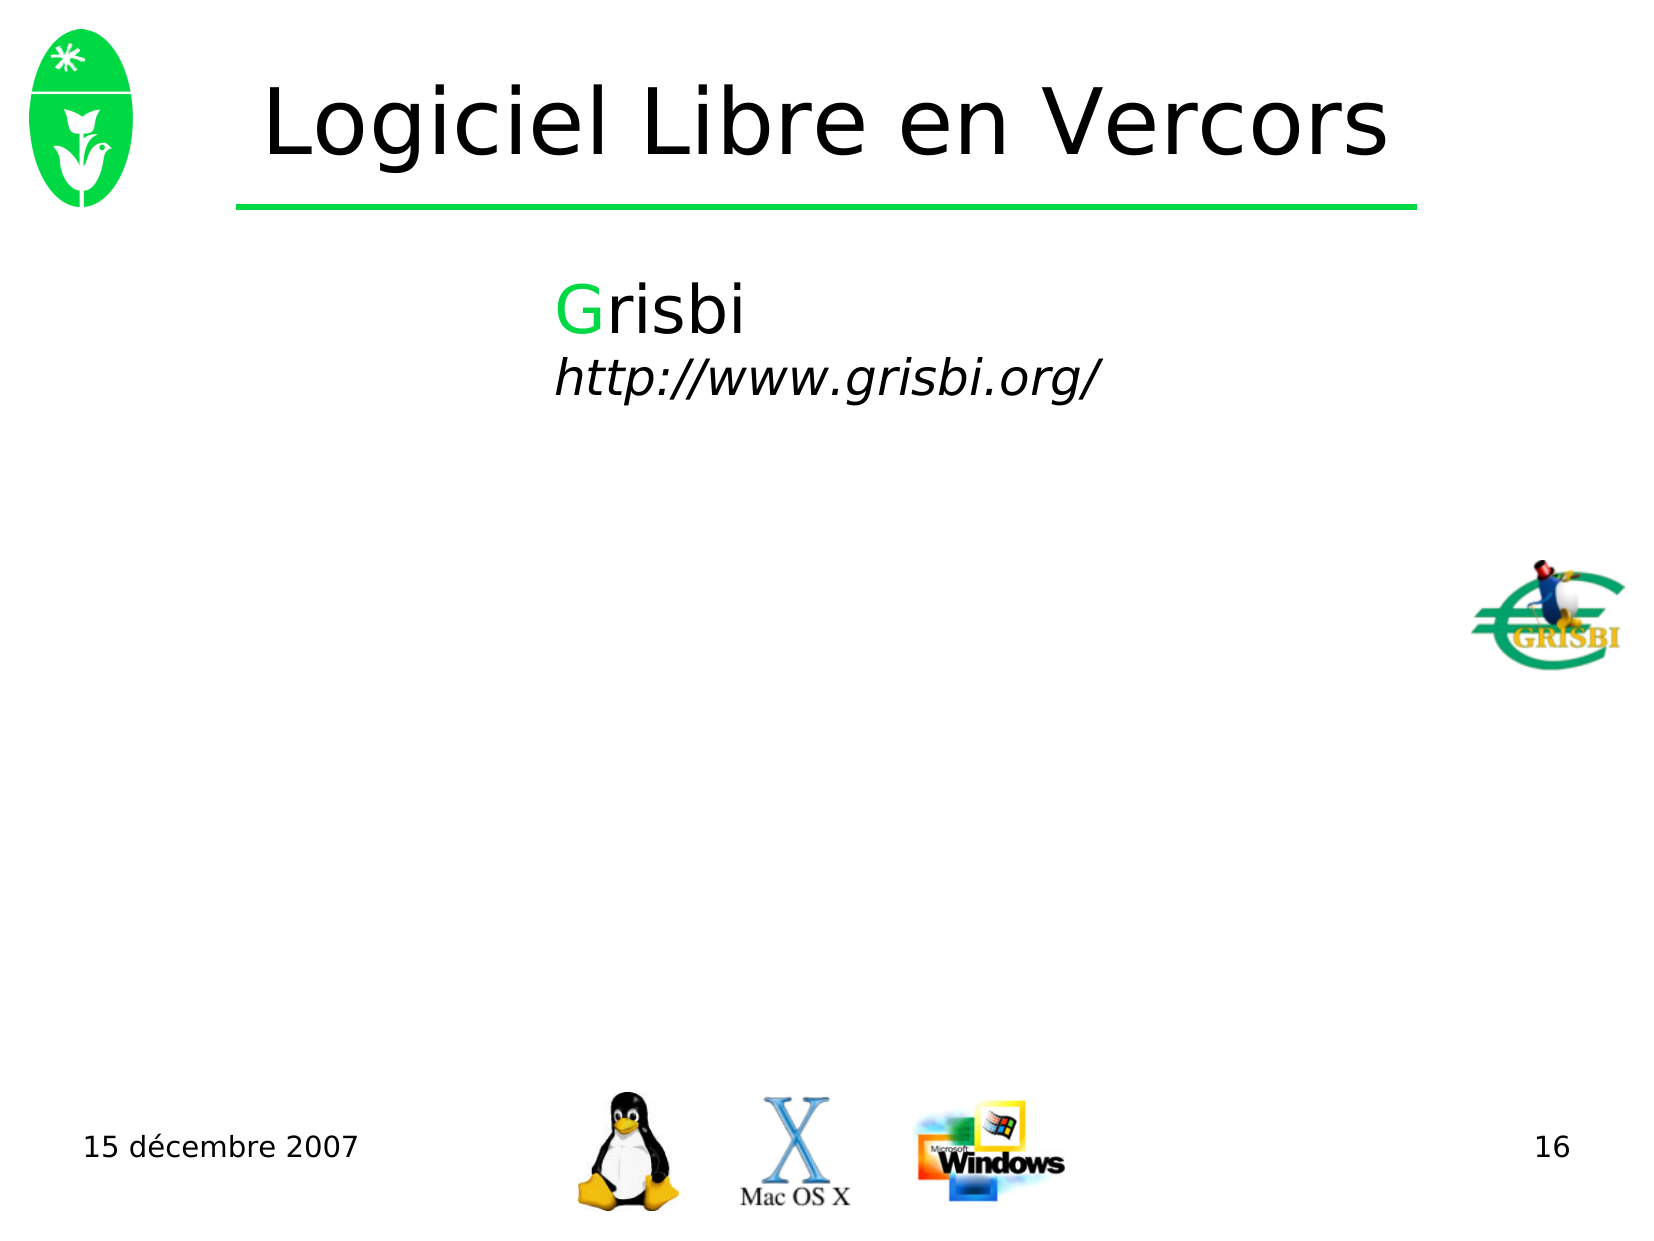

# Logiciel Libre en Vercors
Grisbi
http://www.grisbi.org/
15 décembre 2007
16